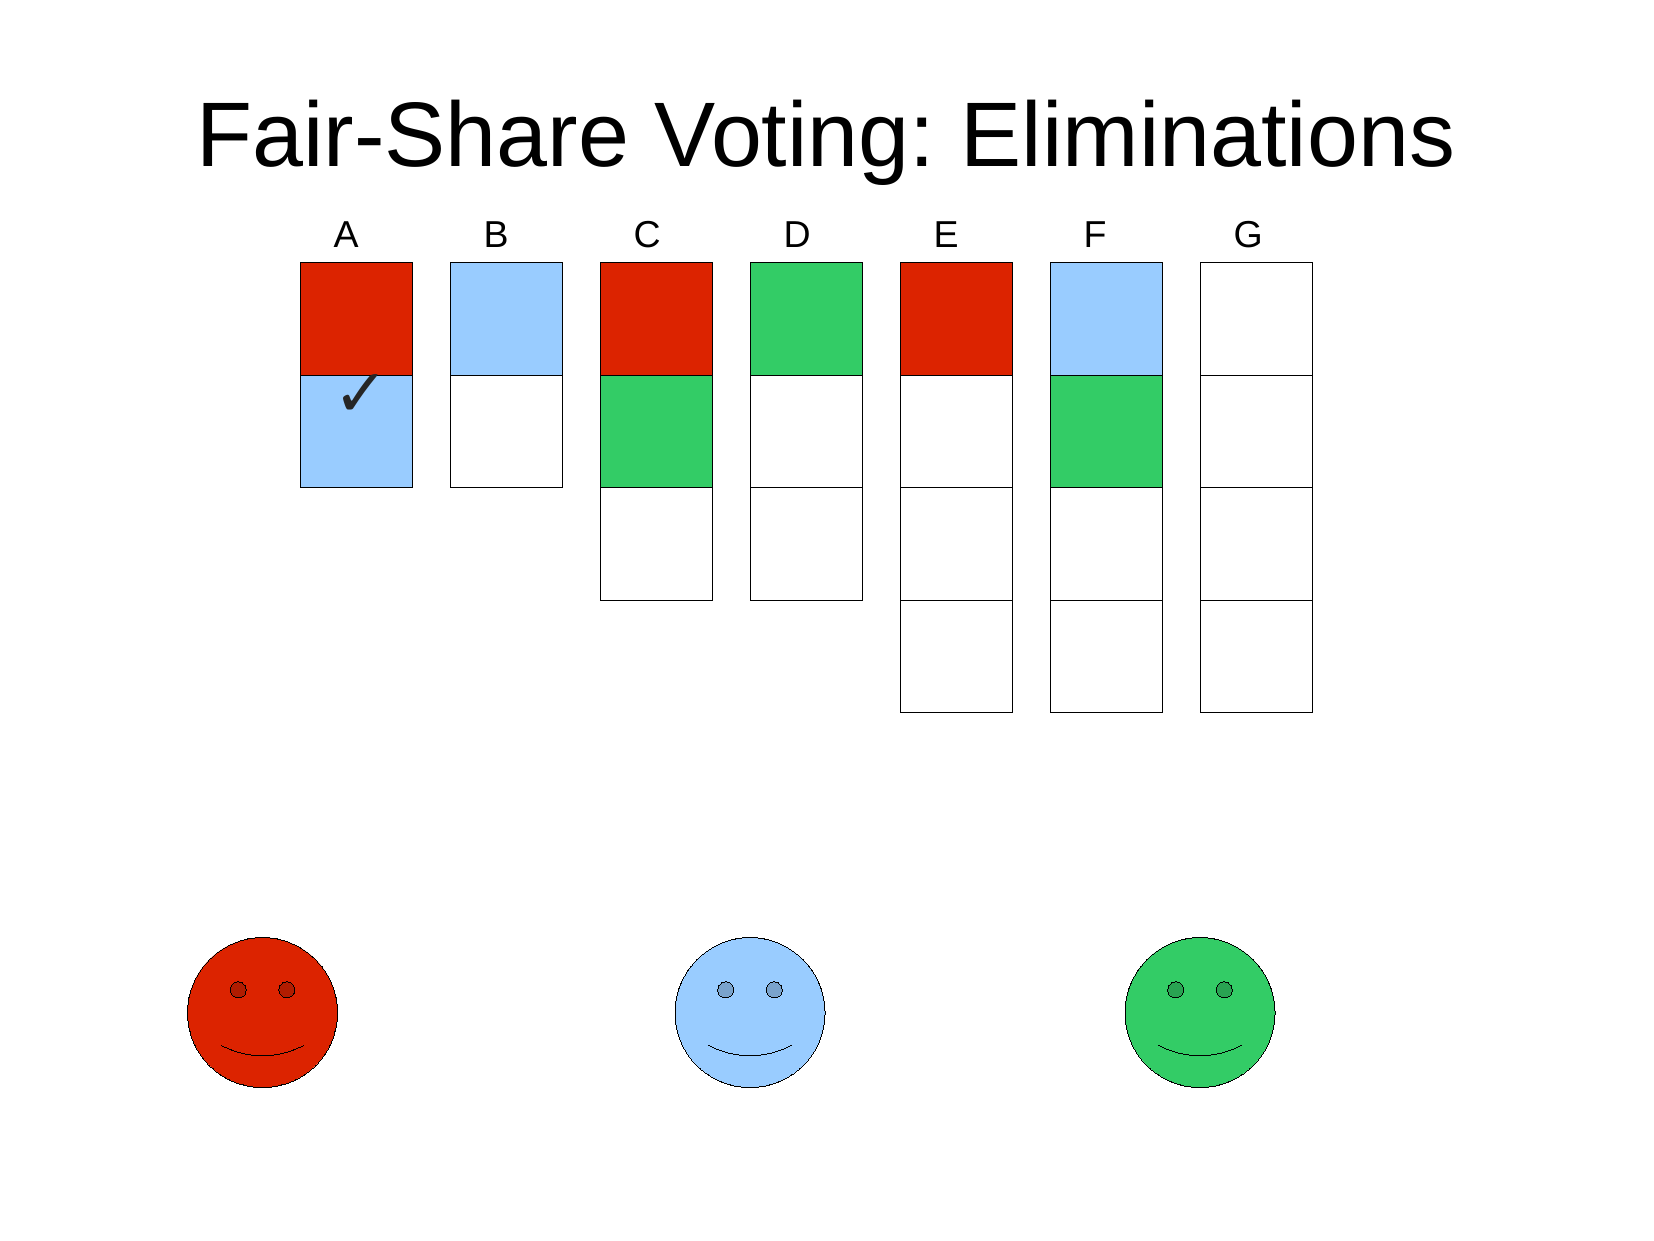

# Fair-Share Voting: Eliminations
C
D
G
A
B
E
F
✓